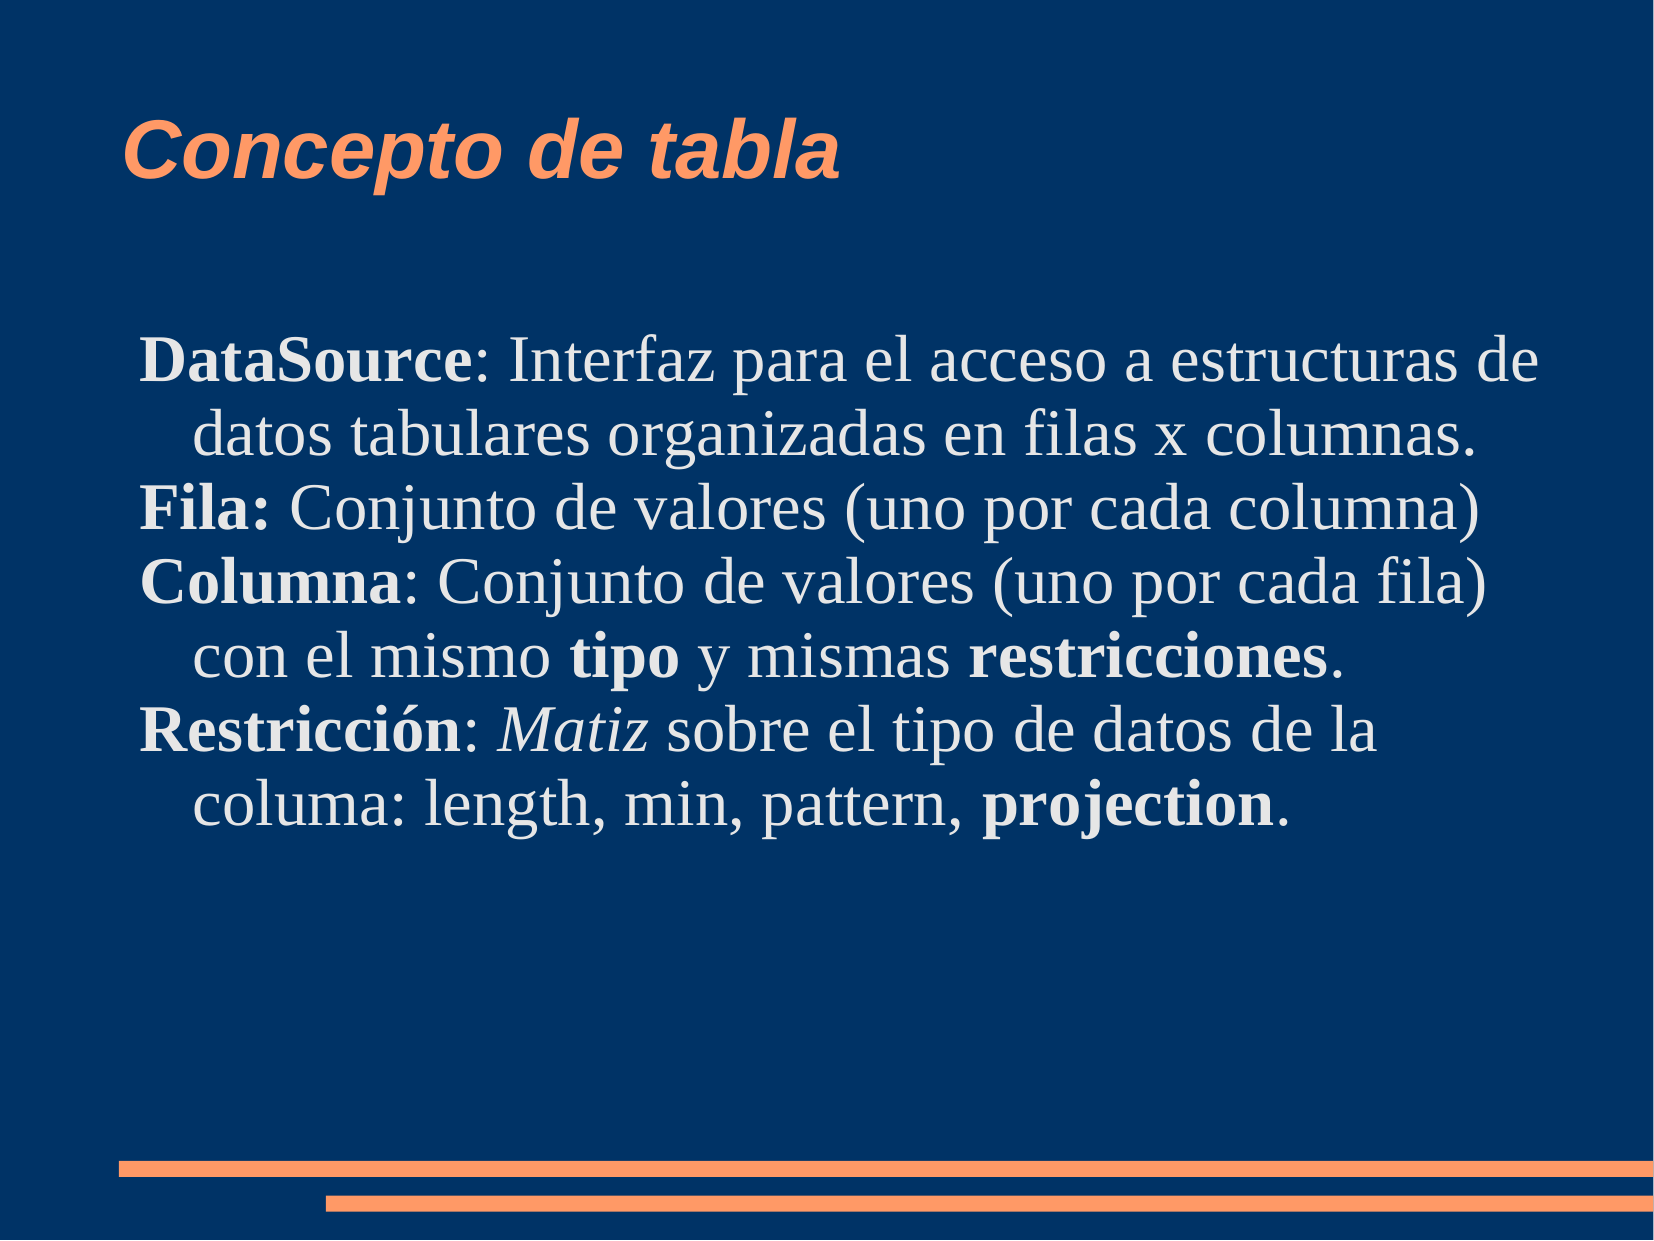

# Concepto de tabla
DataSource: Interfaz para el acceso a estructuras de datos tabulares organizadas en filas x columnas.
Fila: Conjunto de valores (uno por cada columna)
Columna: Conjunto de valores (uno por cada fila) con el mismo tipo y mismas restricciones.
Restricción: Matiz sobre el tipo de datos de la columa: length, min, pattern, projection.